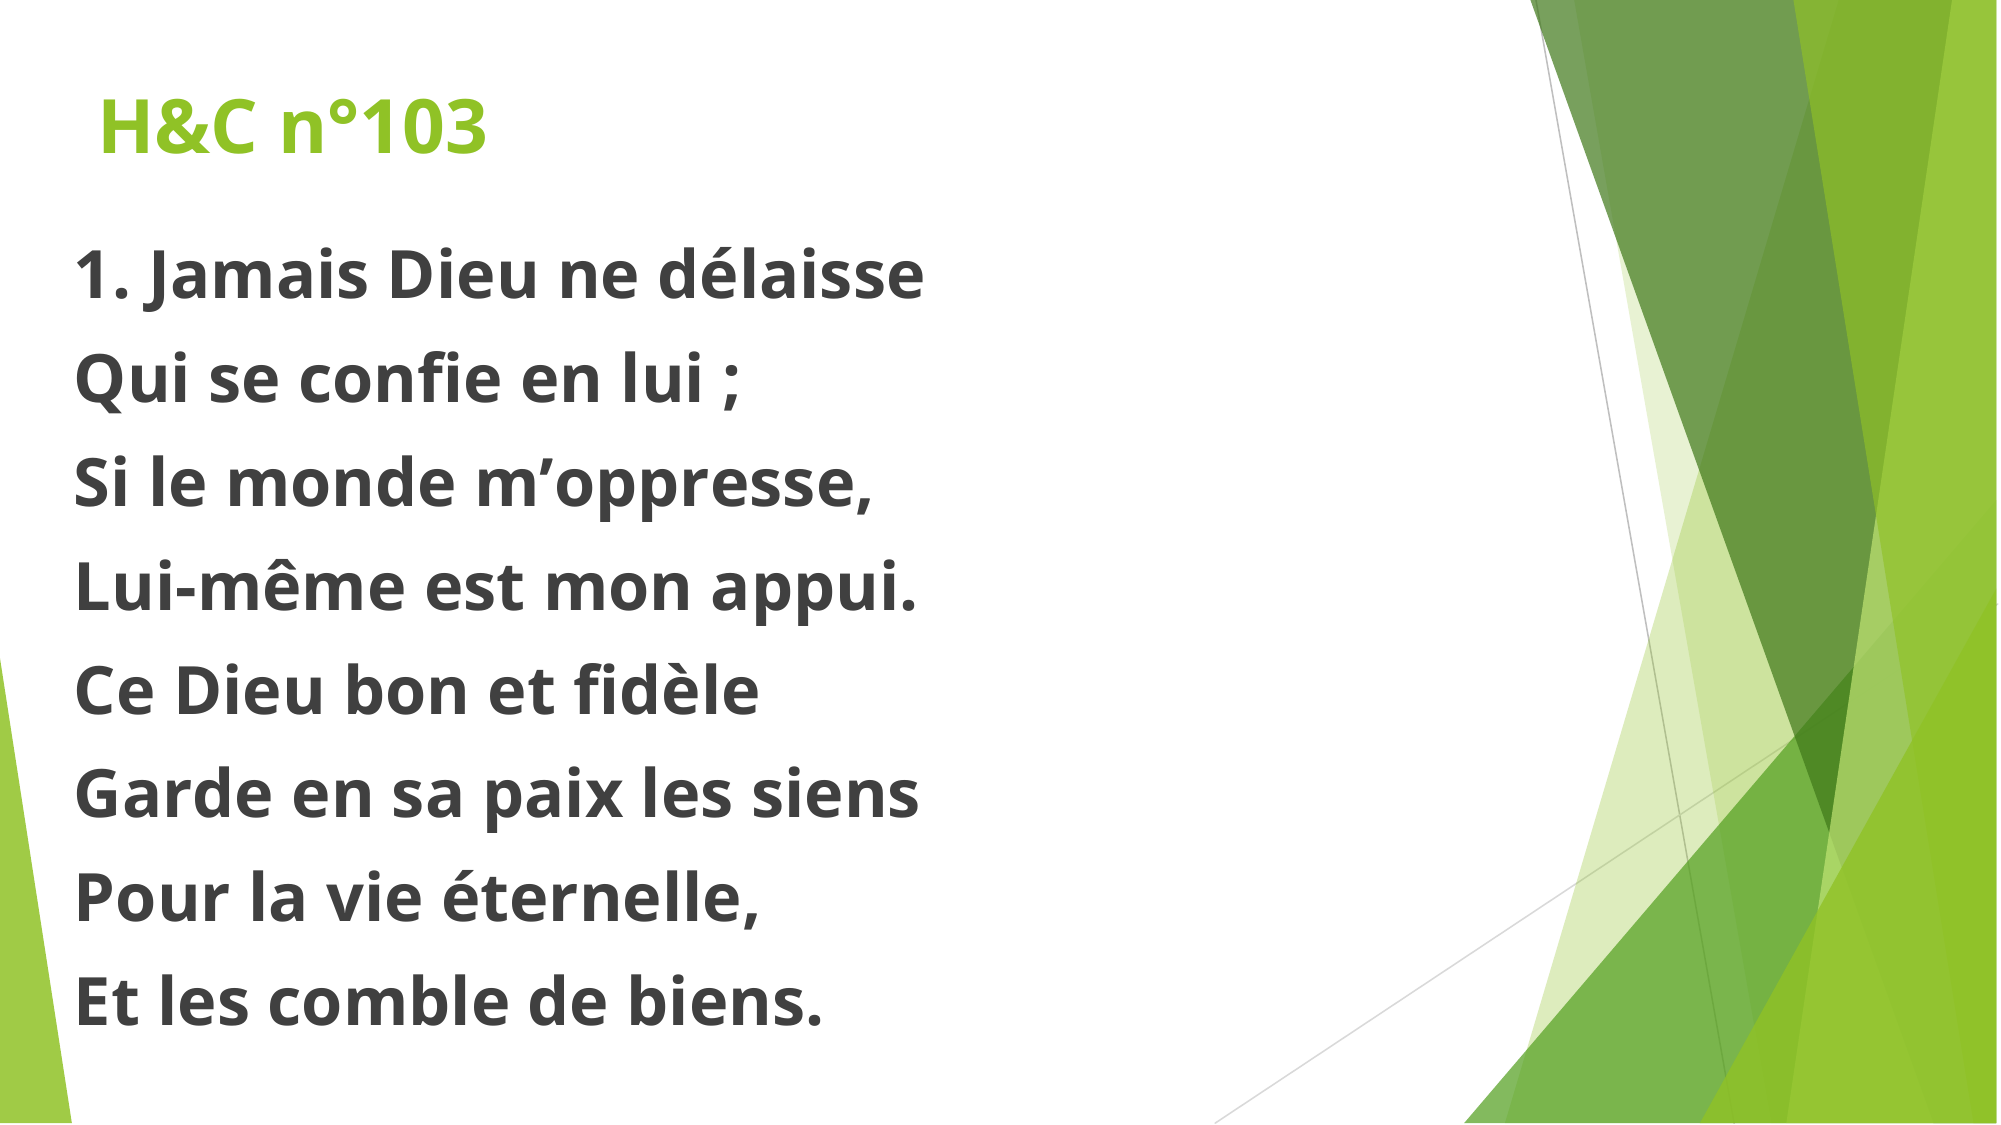

H&C n°103
1. Jamais Dieu ne délaisse
Qui se confie en lui ;
Si le monde m’oppresse,
Lui-même est mon appui.
Ce Dieu bon et fidèle
Garde en sa paix les siens
Pour la vie éternelle,
Et les comble de biens.